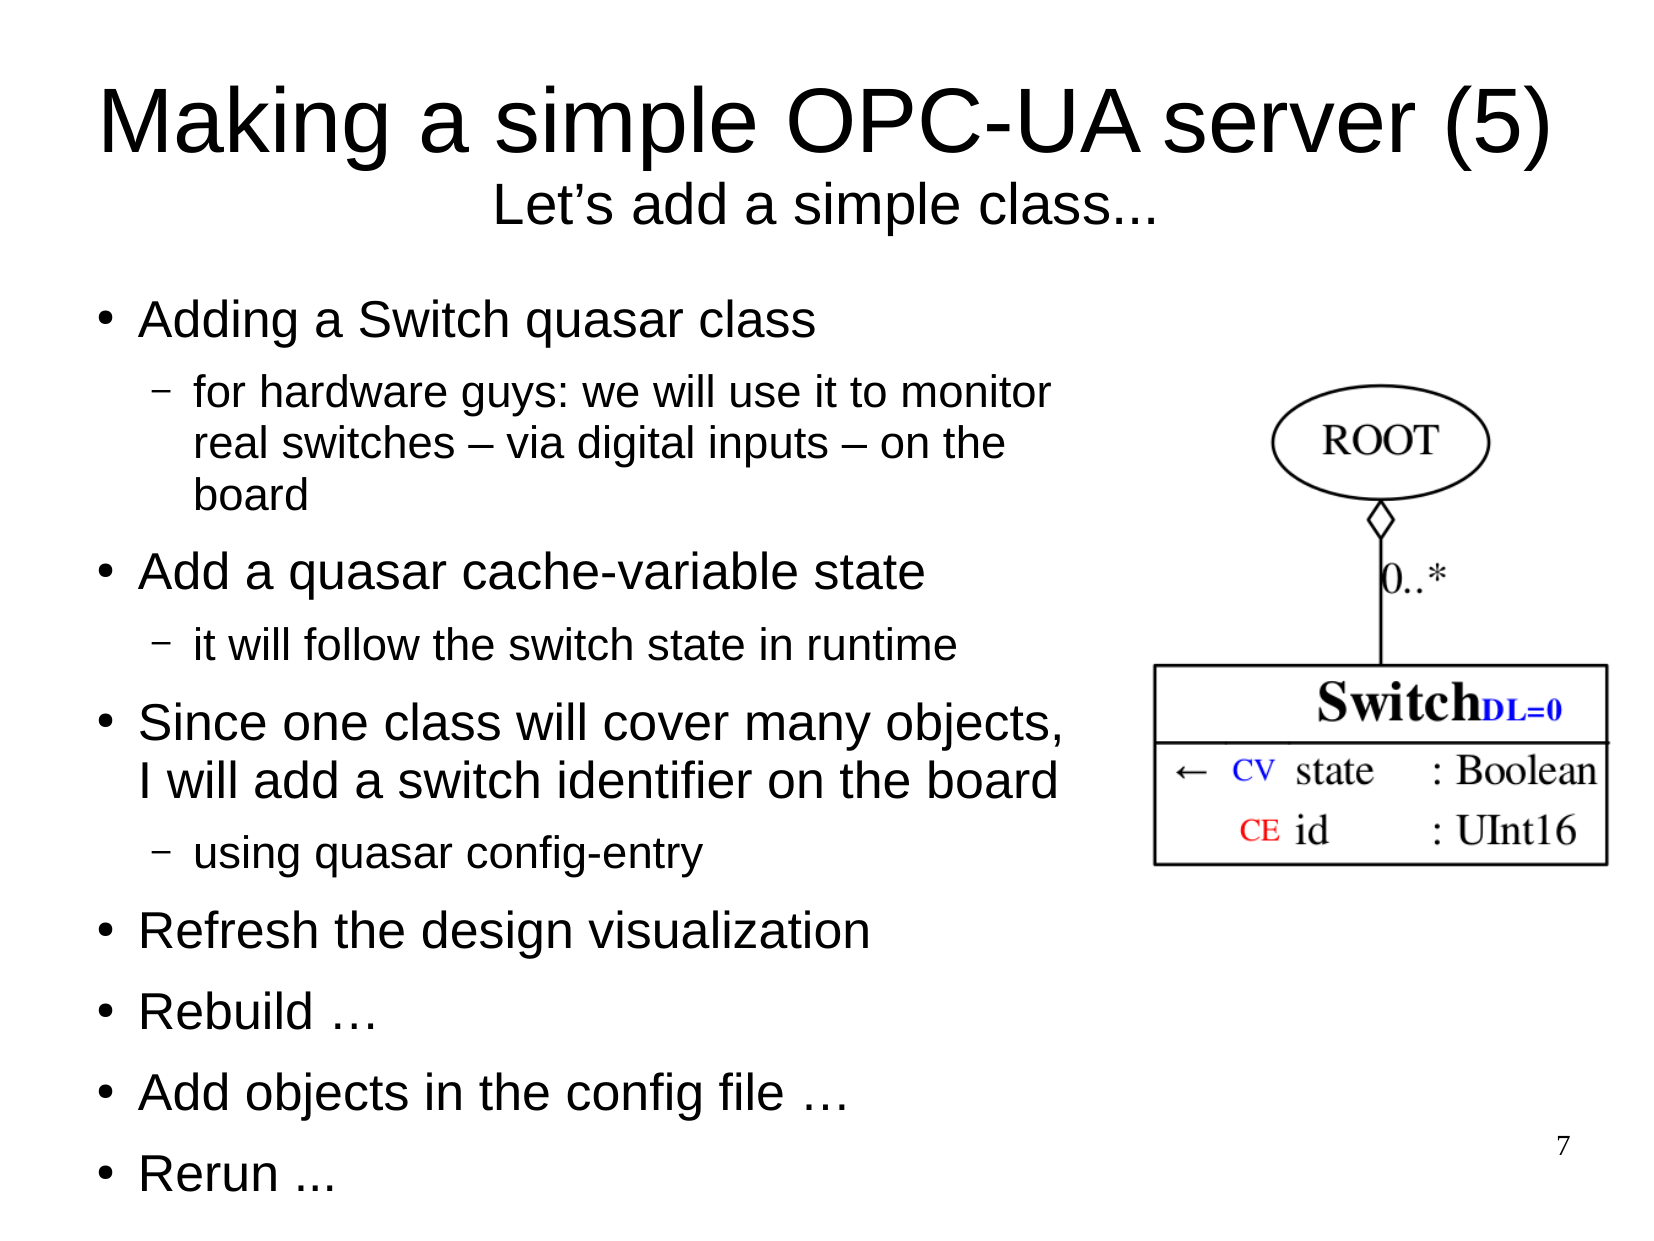

# Making a simple OPC-UA server (5) Let’s add a simple class...
Adding a Switch quasar class
for hardware guys: we will use it to monitor real switches – via digital inputs – on the board
Add a quasar cache-variable state
it will follow the switch state in runtime
Since one class will cover many objects,
I will add a switch identifier on the board
using quasar config-entry
Refresh the design visualization
Rebuild …
Add objects in the config file …
Rerun ...
7